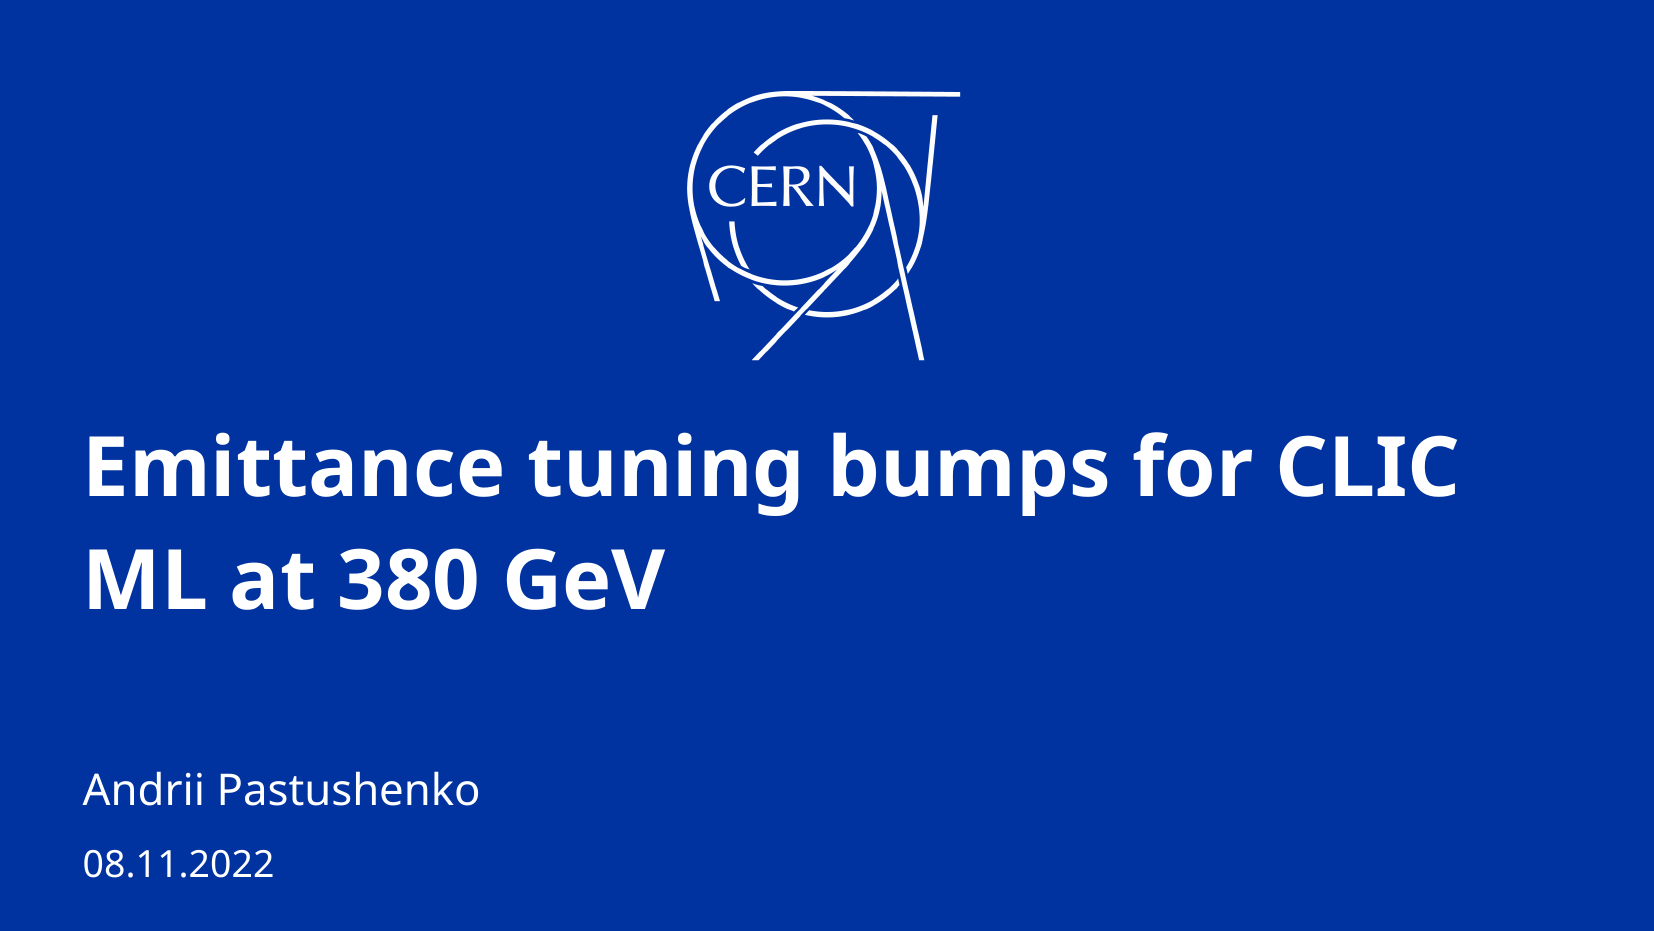

# Emittance tuning bumps for CLIC ML at 380 GeV
Andrii Pastushenko
08.11.2022